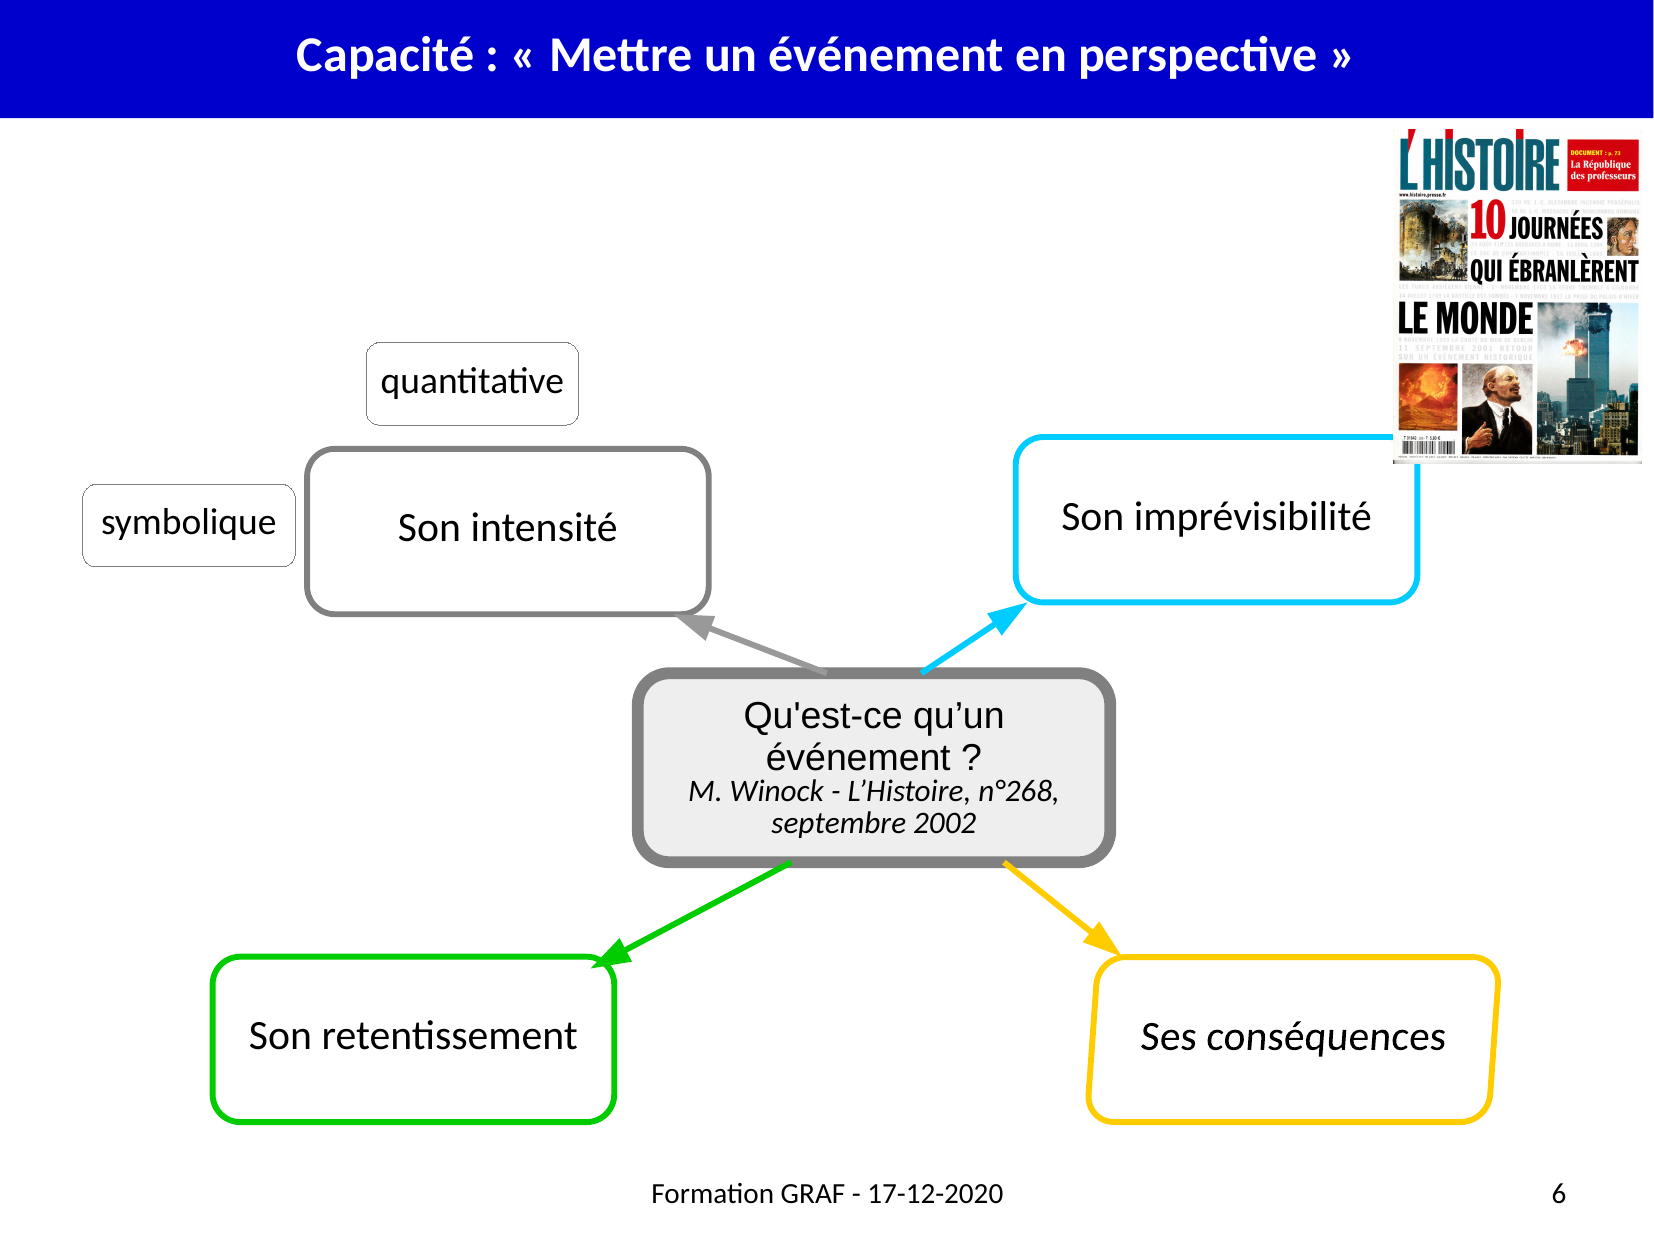

# Capacité : « Mettre un événement en perspective »
quantitative
Son imprévisibilité
Son intensité
symbolique
Qu'est-ce qu’un événement ?
M. Winock - L’Histoire, n°268, septembre 2002
Son retentissement
Ses conséquences
6